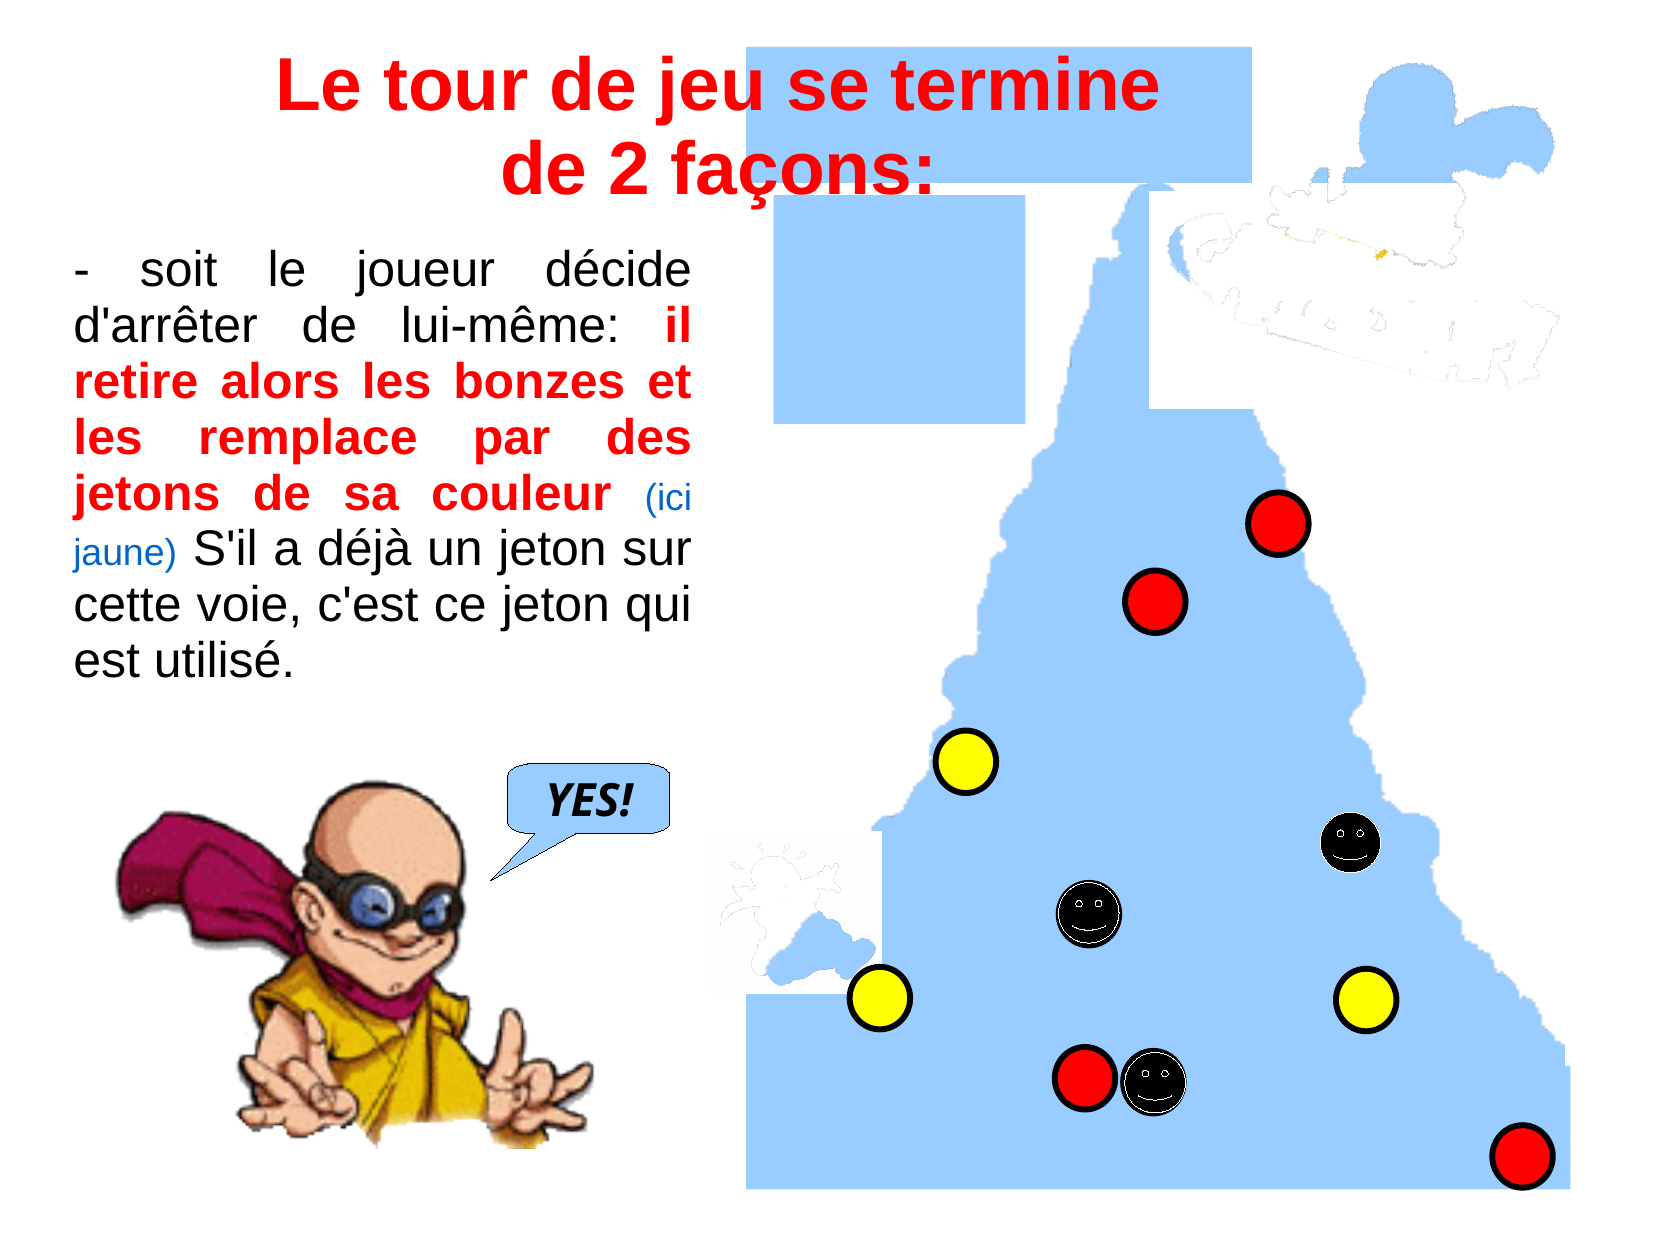

Le tour de jeu se termine
de 2 façons:
- soit le joueur décide d'arrêter de lui-même: il retire alors les bonzes et les remplace par des jetons de sa couleur (ici jaune) S'il a déjà un jeton sur cette voie, c'est ce jeton qui est utilisé.
YES!